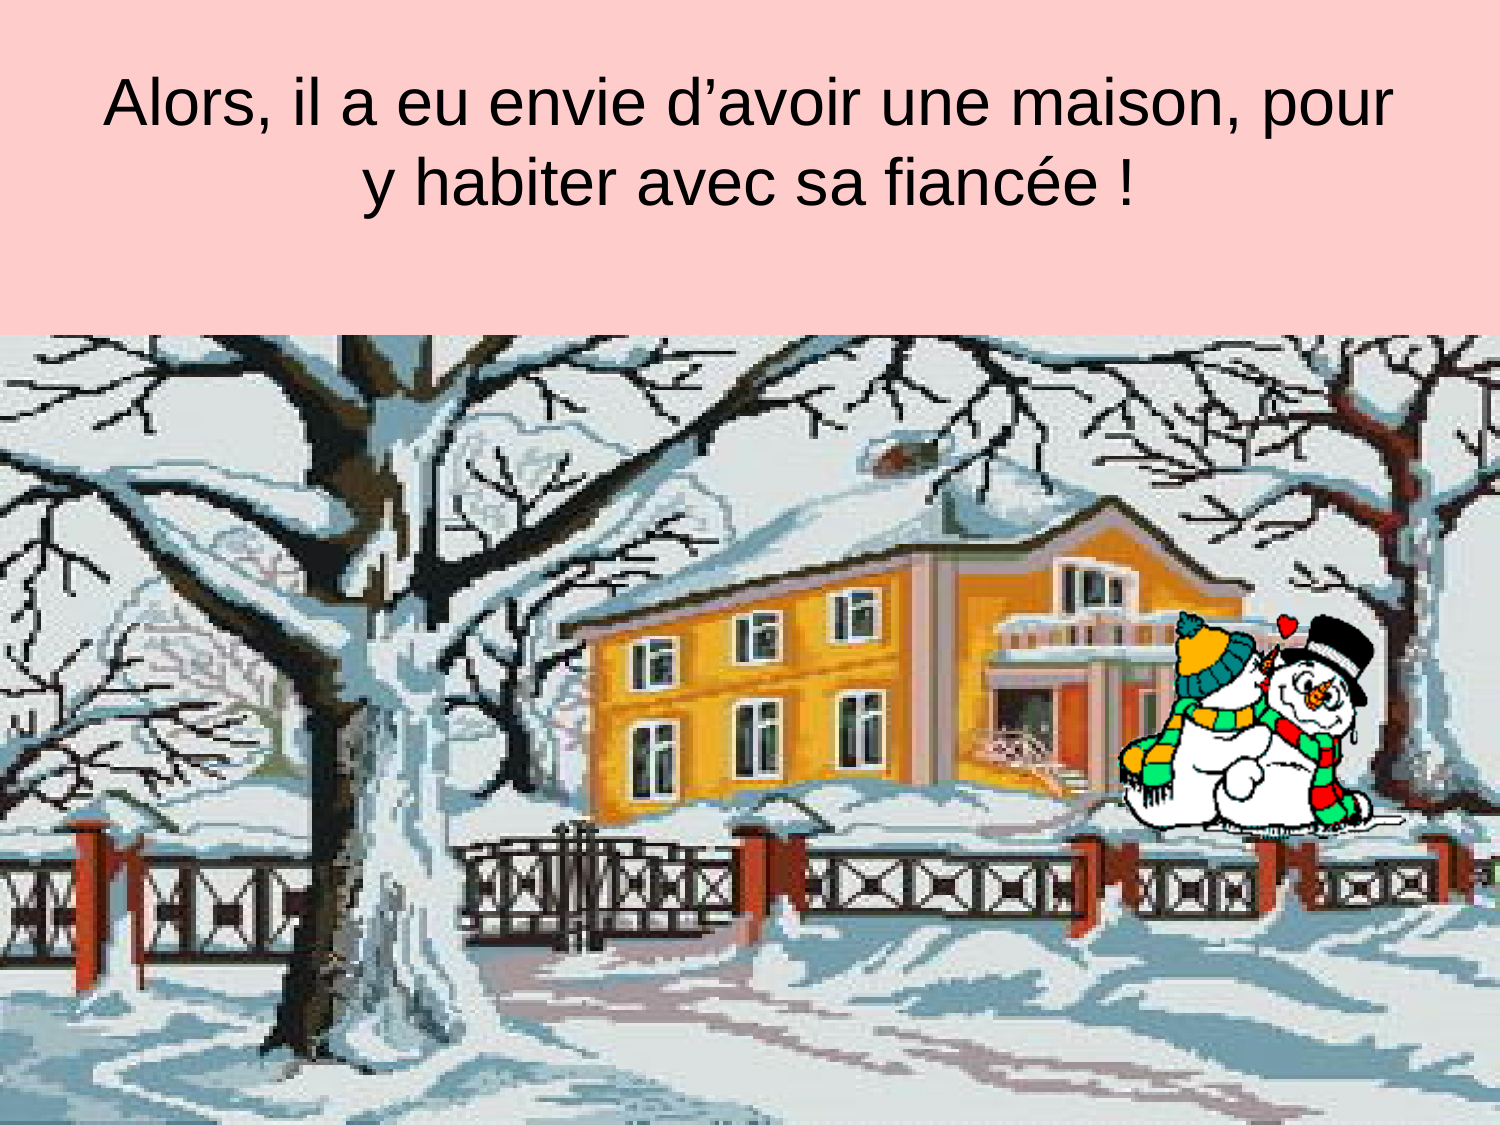

# Alors, il a eu envie d’avoir une maison, pour y habiter avec sa fiancée !